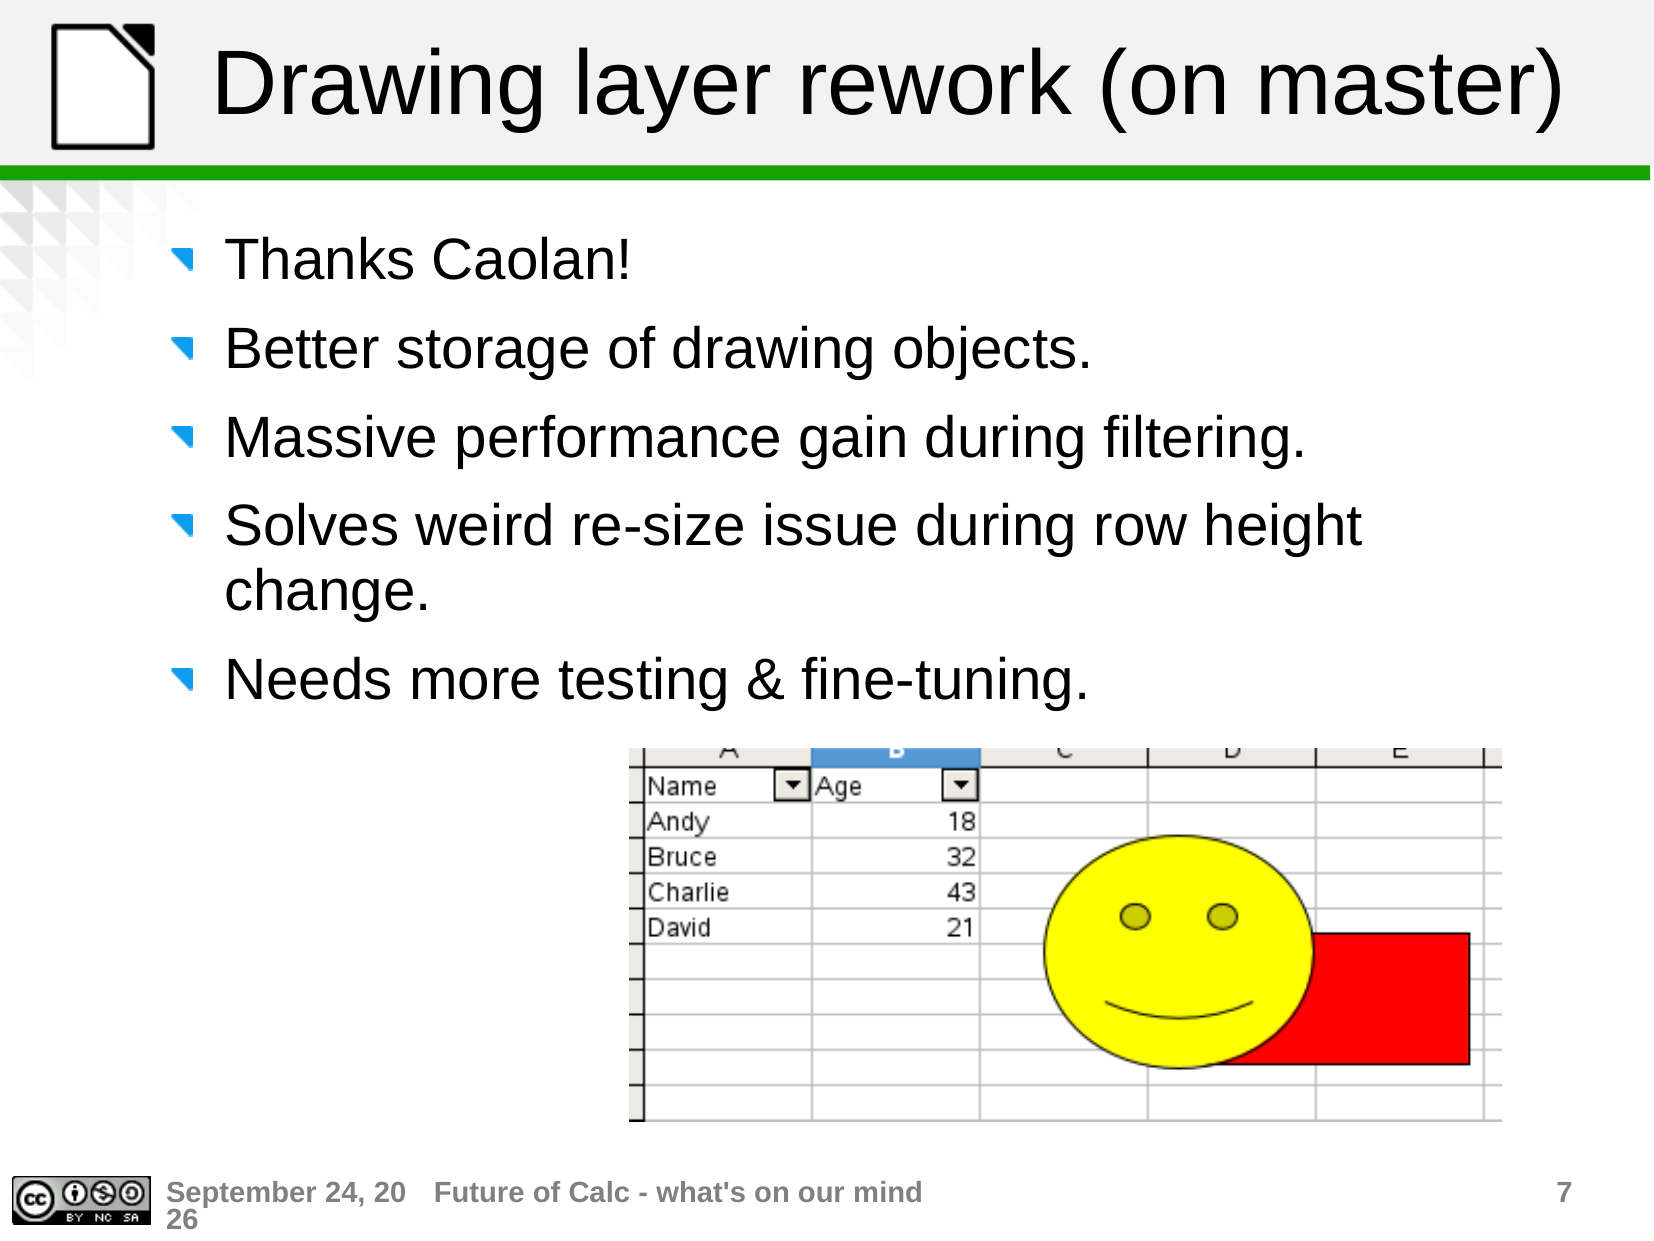

# Drawing layer rework (on master)
Thanks Caolan!
Better storage of drawing objects.
Massive performance gain during filtering.
Solves weird re-size issue during row height change.
Needs more testing & fine-tuning.
Future of Calc - what's on our mind
7